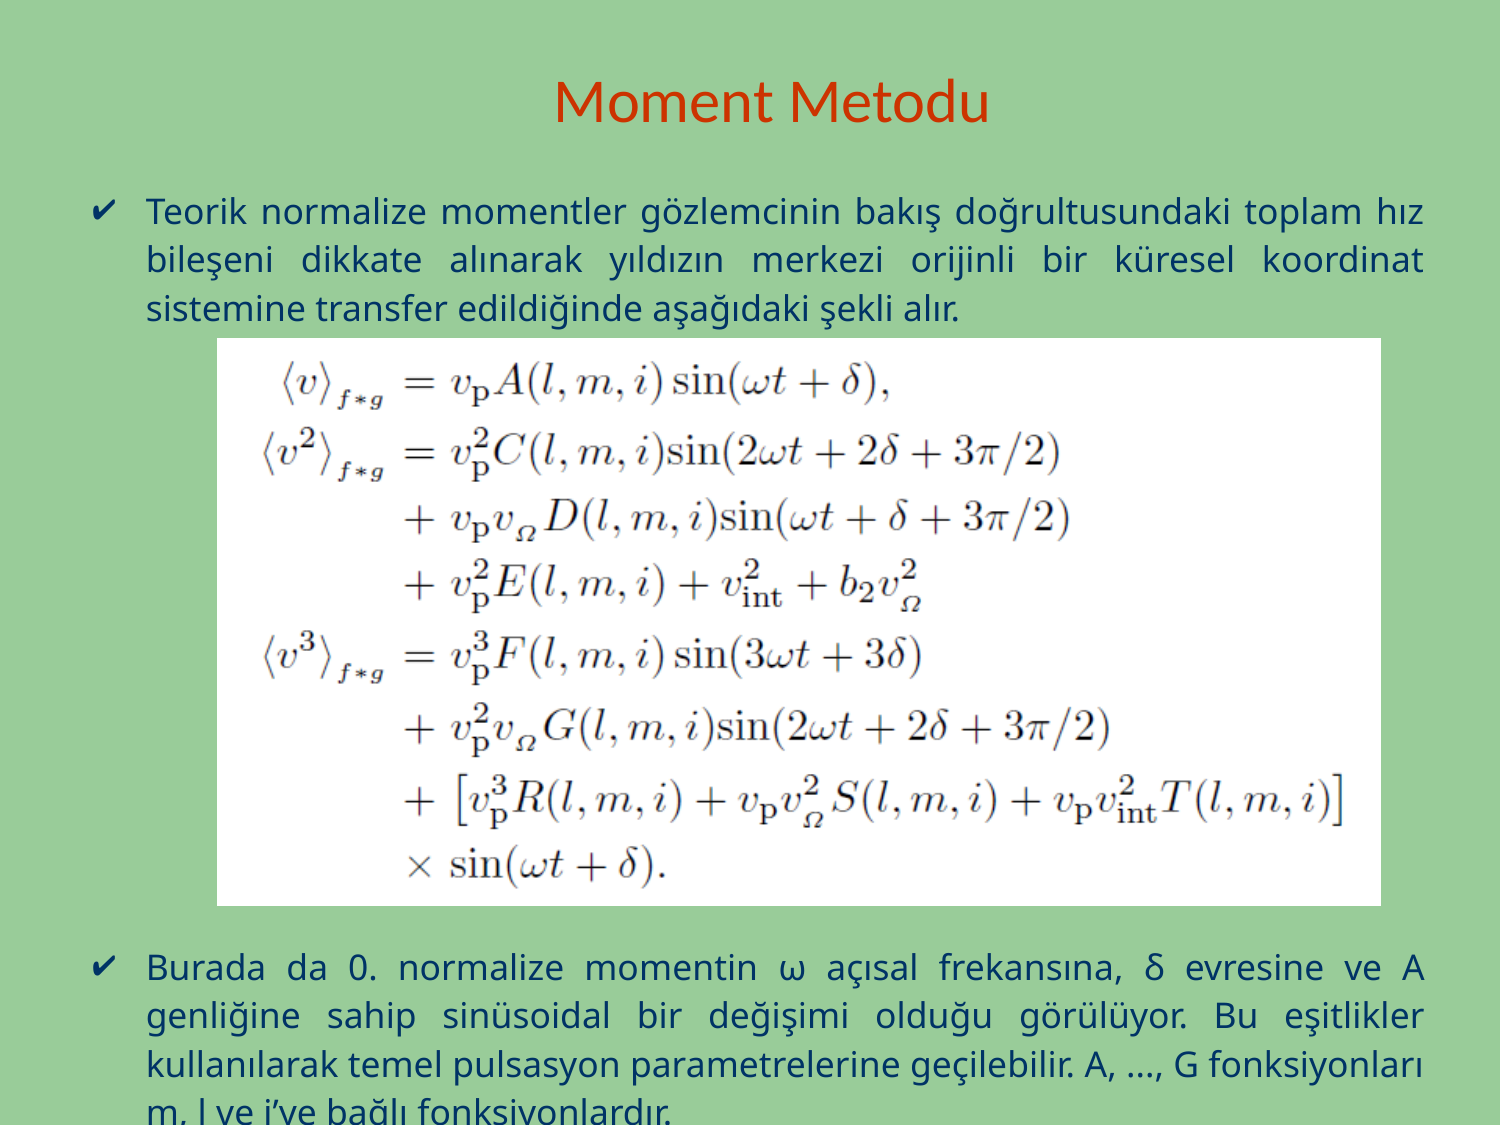

# Moment Metodu
Teorik normalize momentler gözlemcinin bakış doğrultusundaki toplam hız bileşeni dikkate alınarak yıldızın merkezi orijinli bir küresel koordinat sistemine transfer edildiğinde aşağıdaki şekli alır.
Burada da 0. normalize momentin ω açısal frekansına, δ evresine ve A genliğine sahip sinüsoidal bir değişimi olduğu görülüyor. Bu eşitlikler kullanılarak temel pulsasyon parametrelerine geçilebilir. A, ..., G fonksiyonları m, l ve i’ye bağlı fonksiyonlardır.